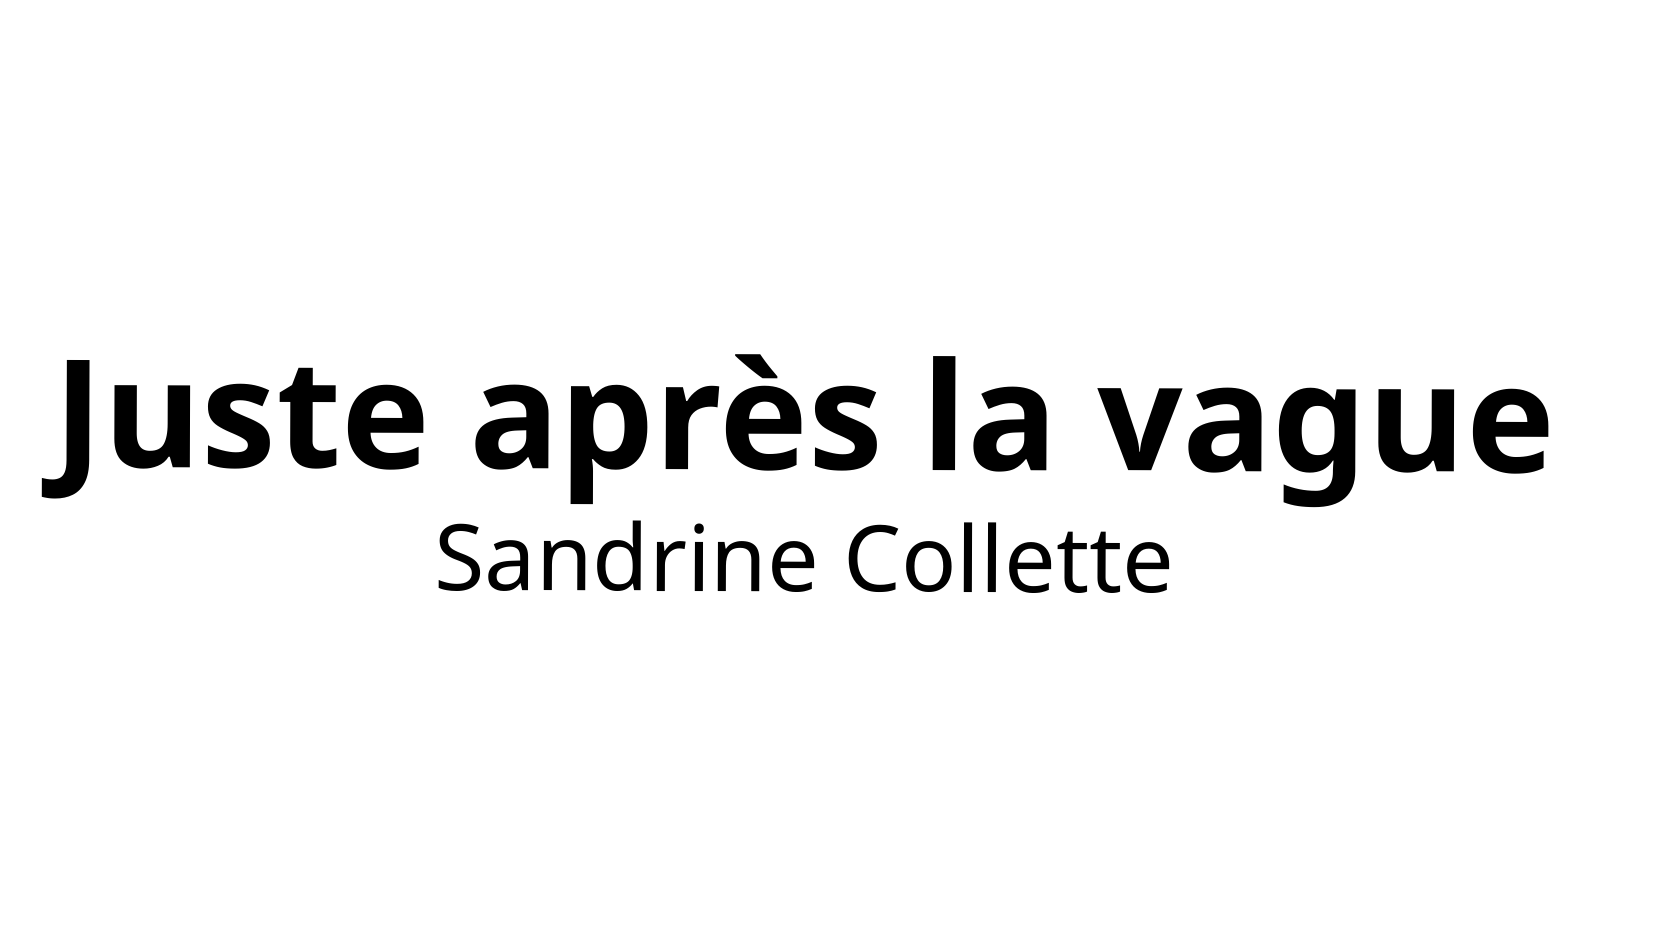

# Juste après la vague Sandrine Collette